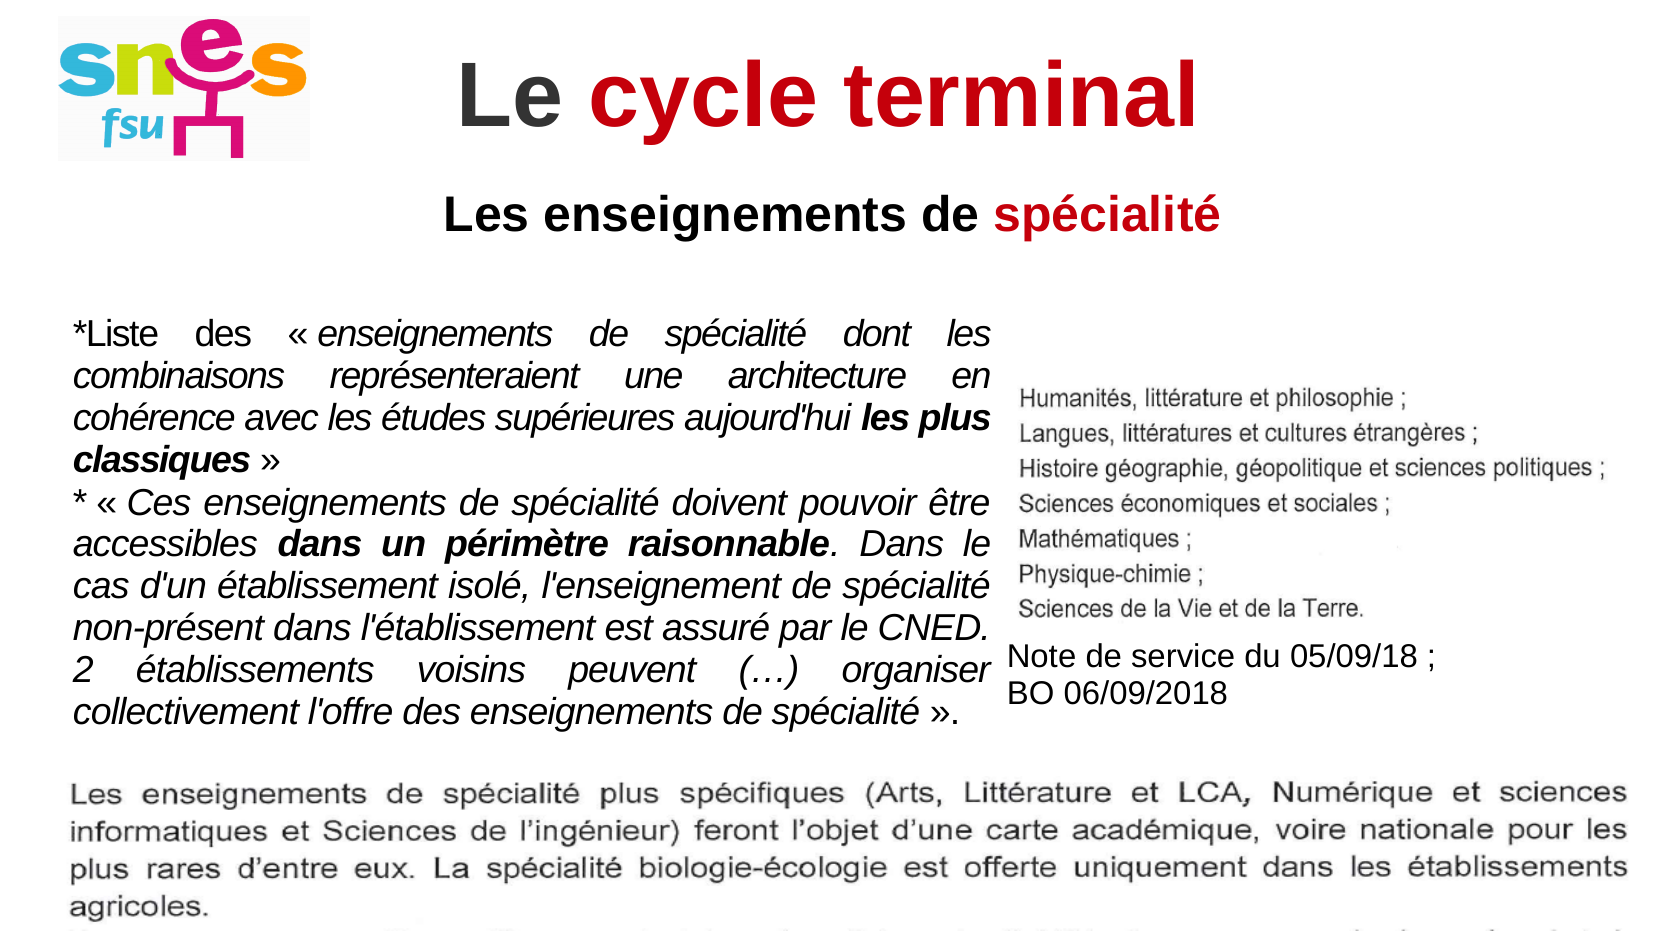

# Le cycle terminal
Les enseignements de spécialité
*Liste des « enseignements de spécialité dont les combinaisons représenteraient une architecture en cohérence avec les études supérieures aujourd'hui les plus classiques »
* « Ces enseignements de spécialité doivent pouvoir être accessibles dans un périmètre raisonnable. Dans le cas d'un établissement isolé, l'enseignement de spécialité non-présent dans l'établissement est assuré par le CNED. 2 établissements voisins peuvent (…) organiser collectivement l'offre des enseignements de spécialité ».
Note de service du 05/09/18 ;
BO 06/09/2018